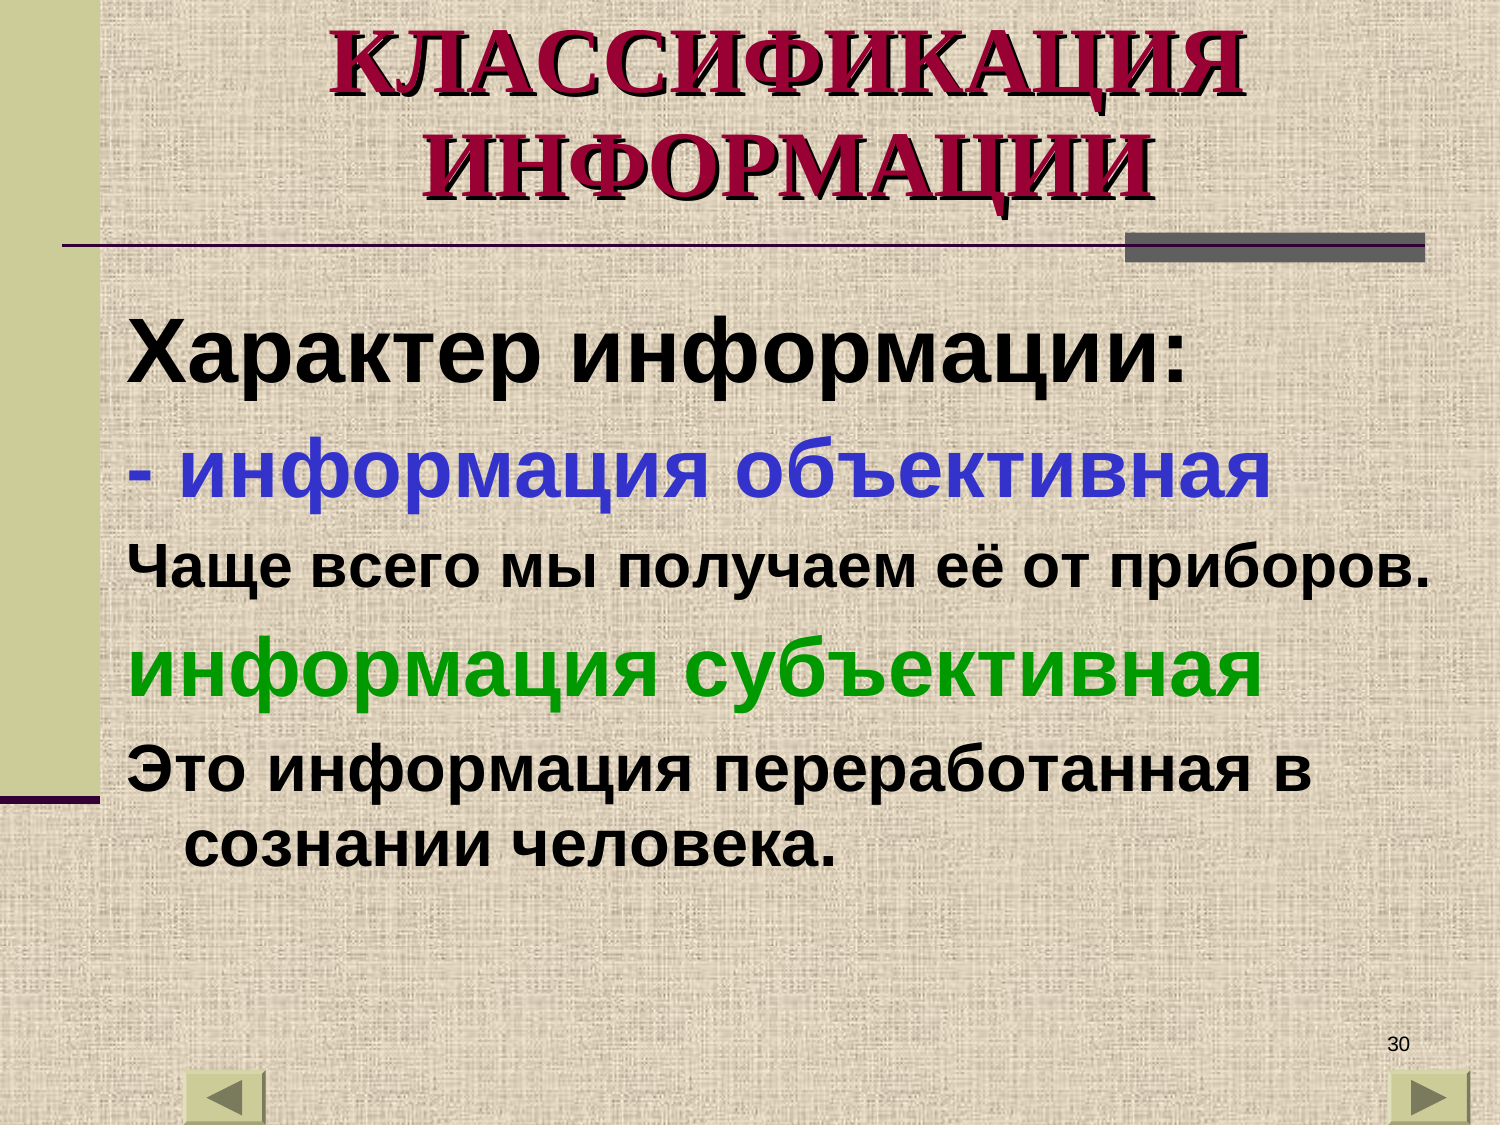

# КЛАССИФИКАЦИЯ ИНФОРМАЦИИ
Характер информации:
- информация объективная
Чаще всего мы получаем её от приборов.
информация субъективная
Это информация переработанная в сознании человека.
30